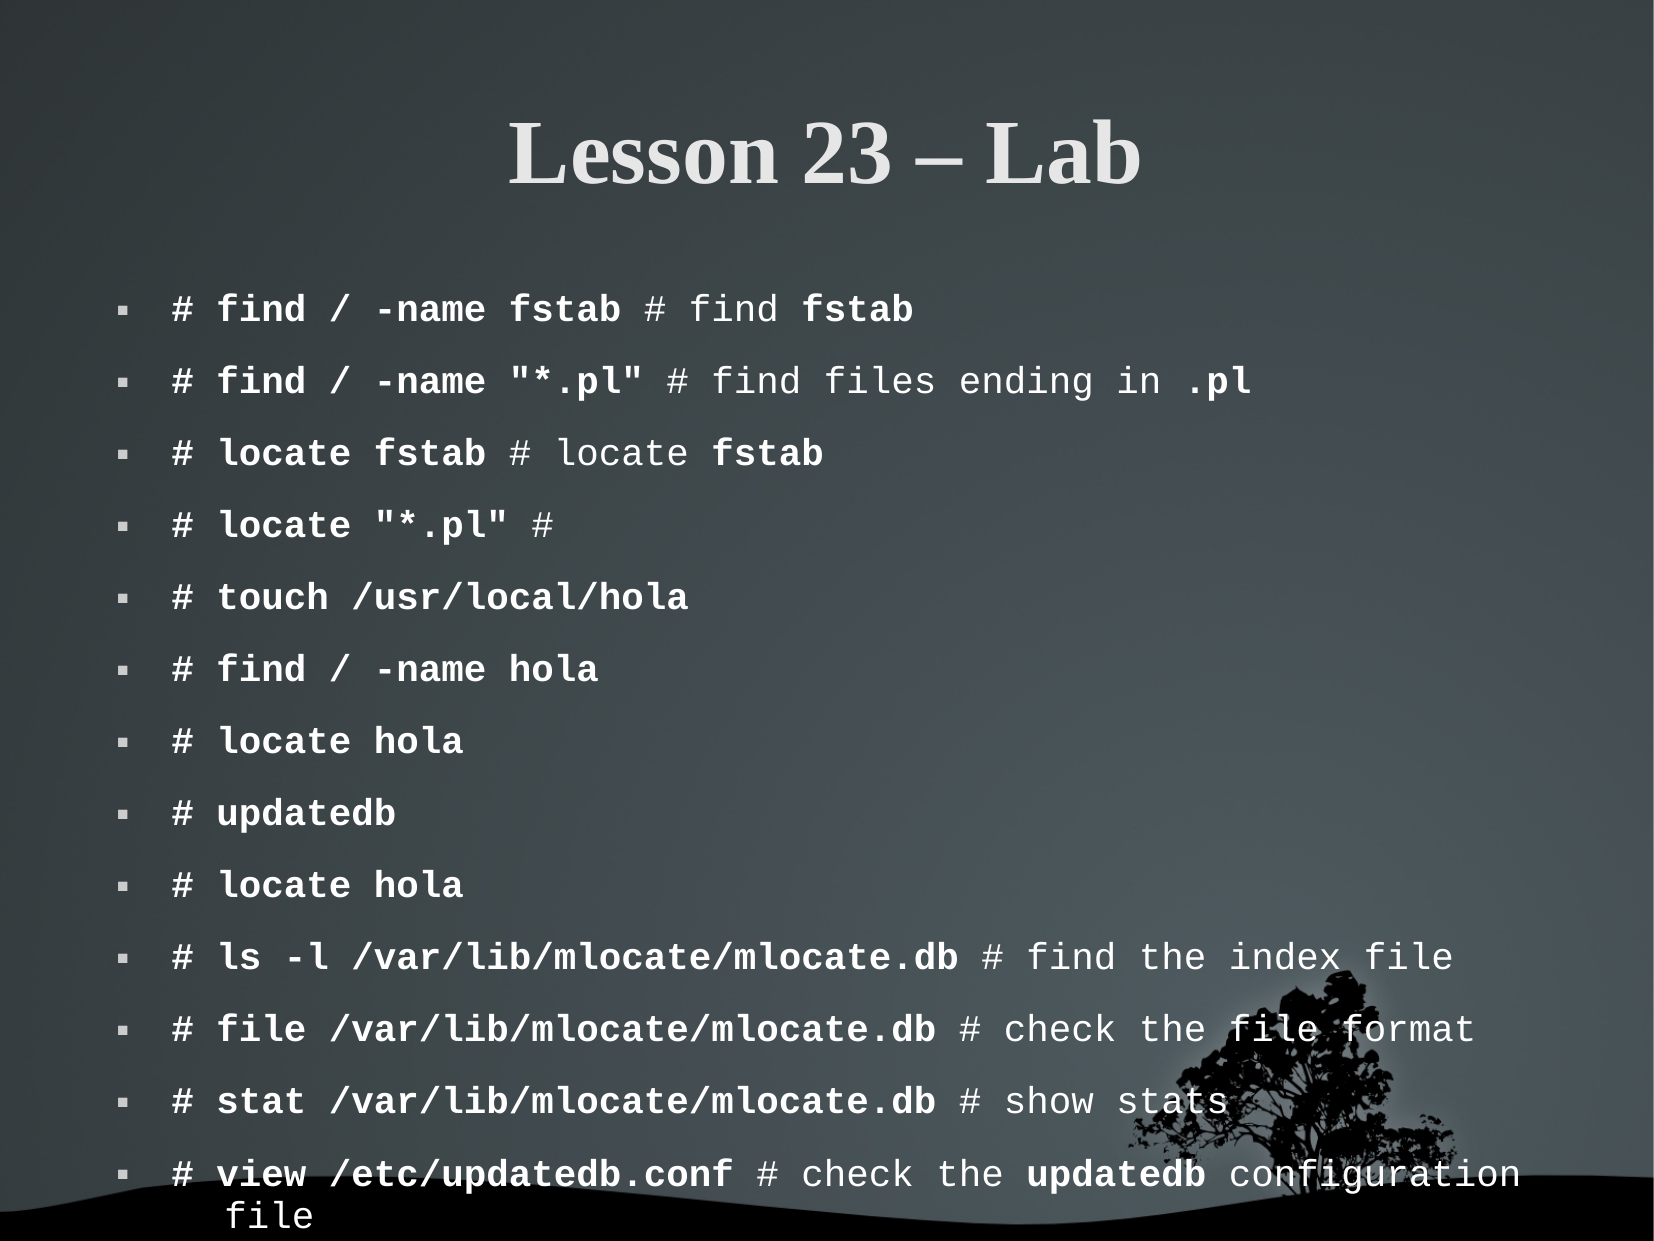

Lesson 23 – Lab
# # find / -name fstab # find fstab
# find / -name "*.pl" # find files ending in .pl
# locate fstab # locate fstab
# locate "*.pl" #
# touch /usr/local/hola
# find / -name hola
# locate hola
# updatedb
# locate hola
# ls -l /var/lib/mlocate/mlocate.db # find the index file
# file /var/lib/mlocate/mlocate.db # check the file format
# stat /var/lib/mlocate/mlocate.db # show stats
# view /etc/updatedb.conf # check the updatedb configuration file